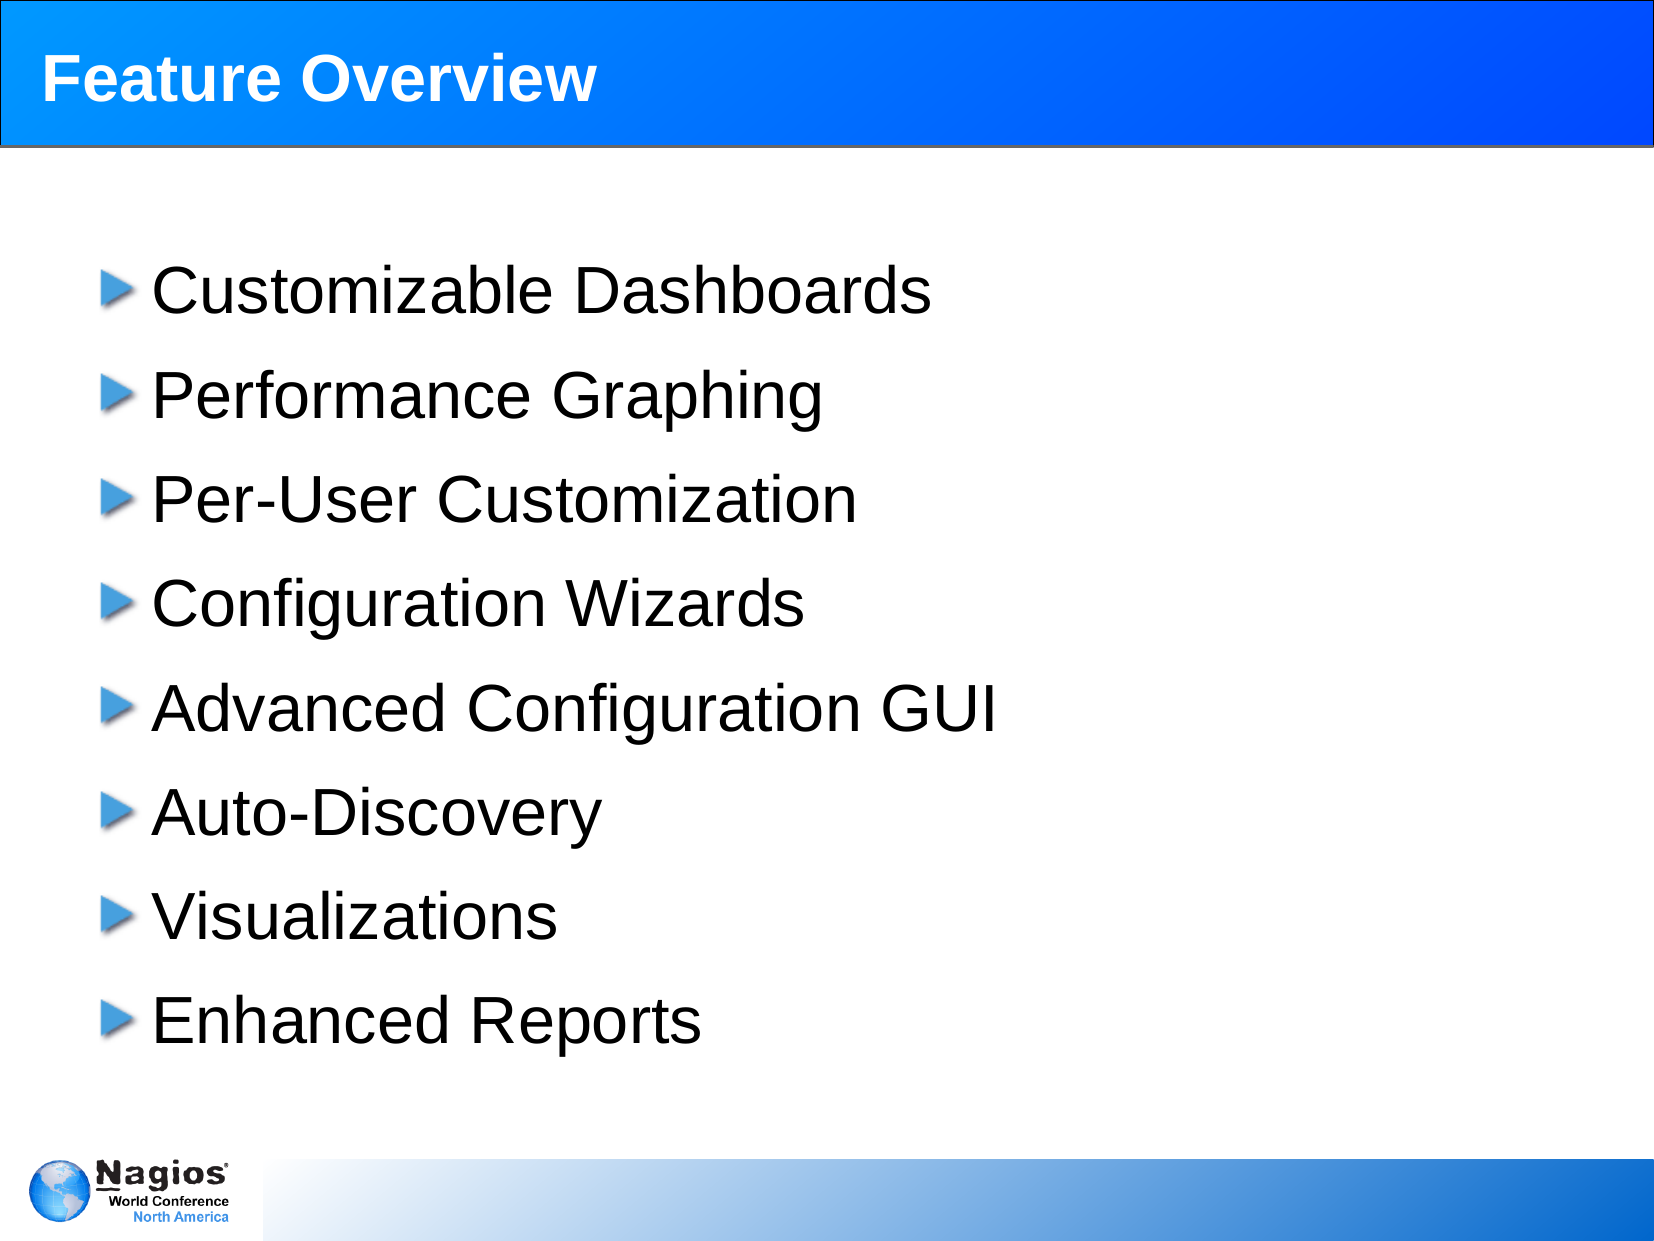

# Feature Overview
Customizable Dashboards
Performance Graphing
Per-User Customization
Configuration Wizards
Advanced Configuration GUI
Auto-Discovery
Visualizations
Enhanced Reports